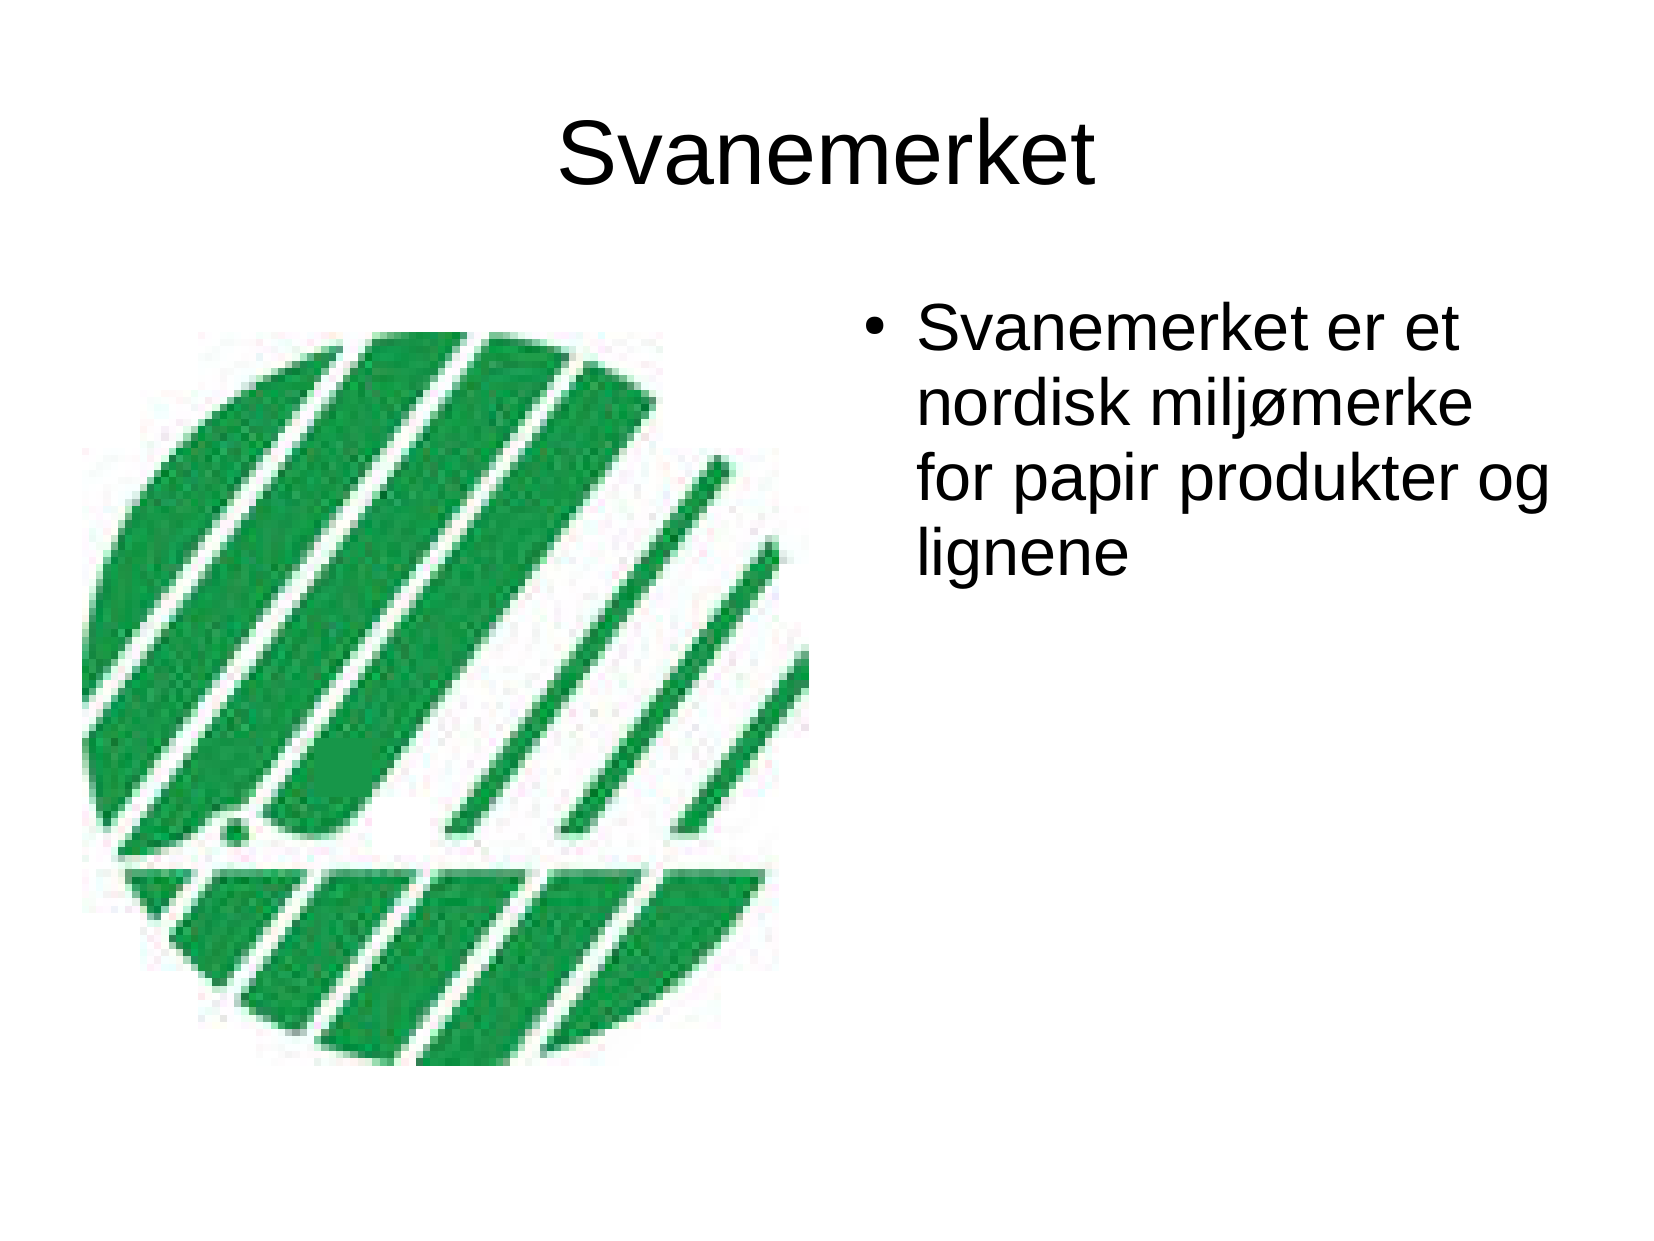

# Svanemerket
Svanemerket er et nordisk miljømerke for papir produkter og lignene